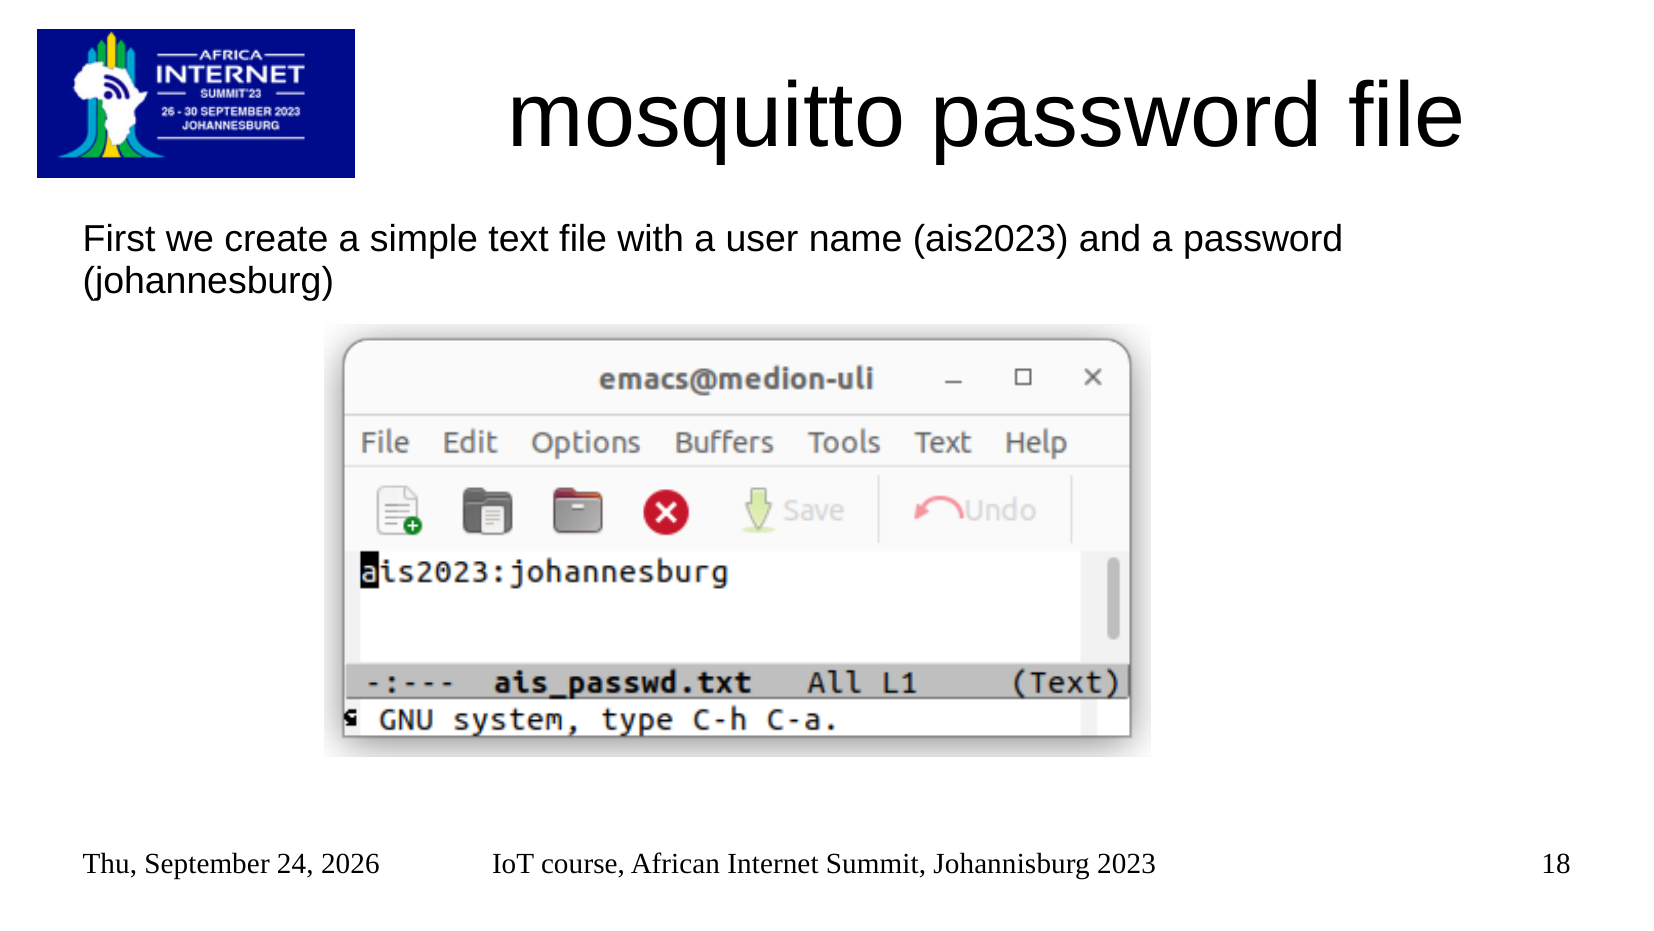

# mosquitto password file
First we create a simple text file with a user name (ais2023) and a password (johannesburg)
IoT course, African Internet Summit, Johannisburg 2023
18